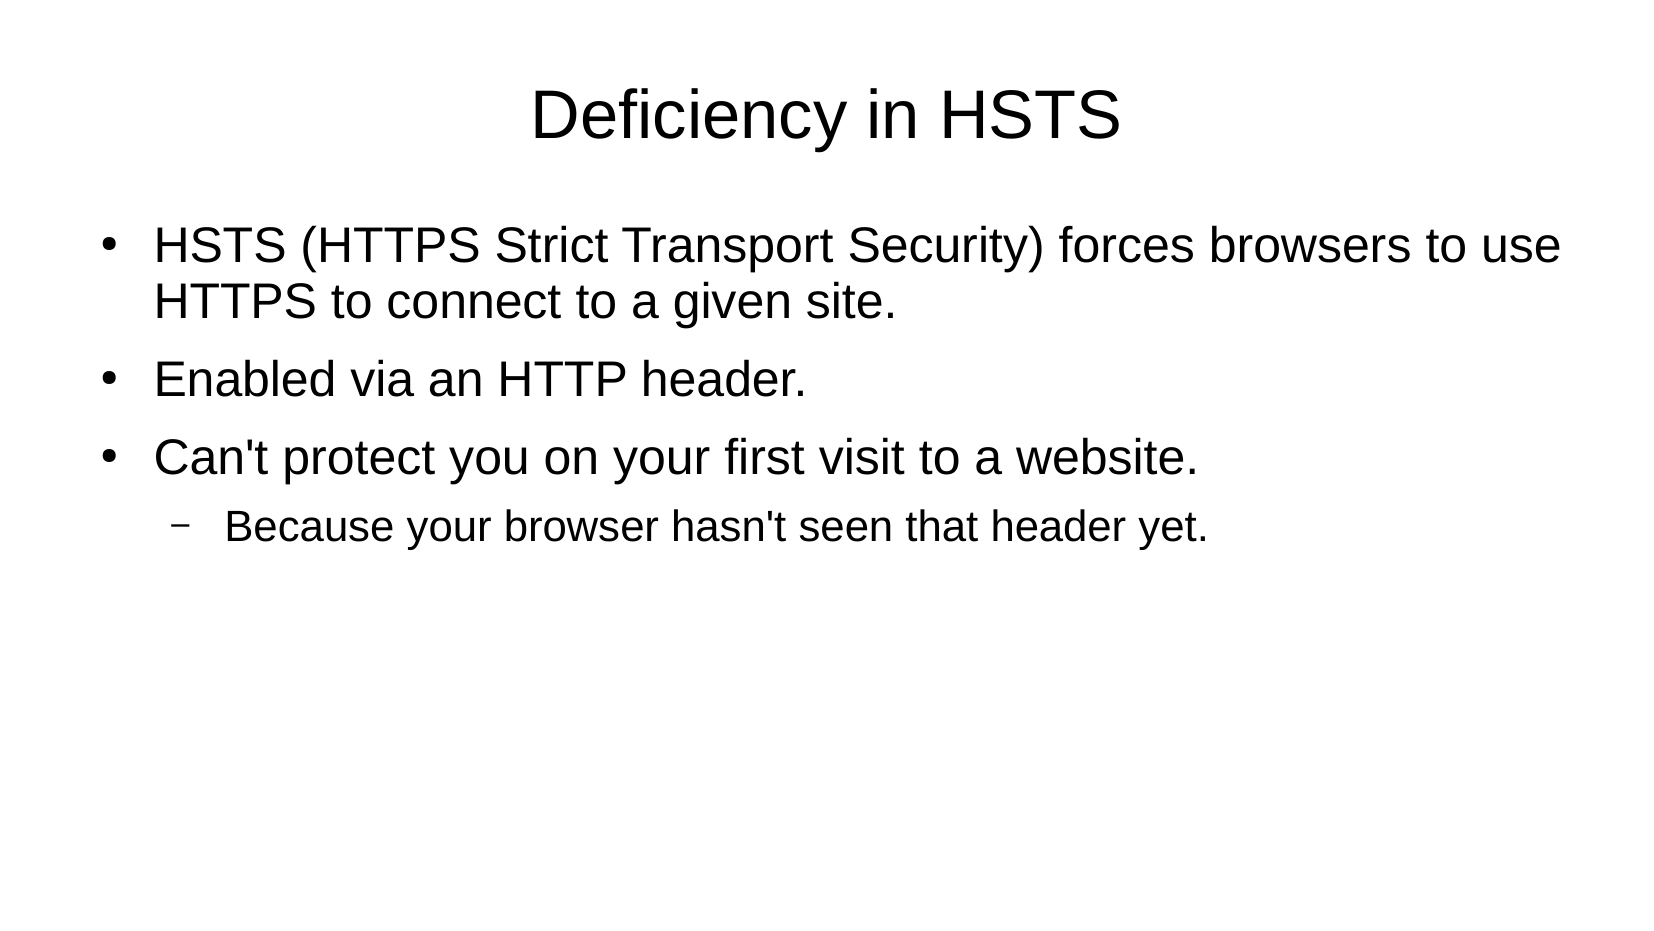

# Deficiency in HSTS
HSTS (HTTPS Strict Transport Security) forces browsers to use HTTPS to connect to a given site.
Enabled via an HTTP header.
Can't protect you on your first visit to a website.
Because your browser hasn't seen that header yet.